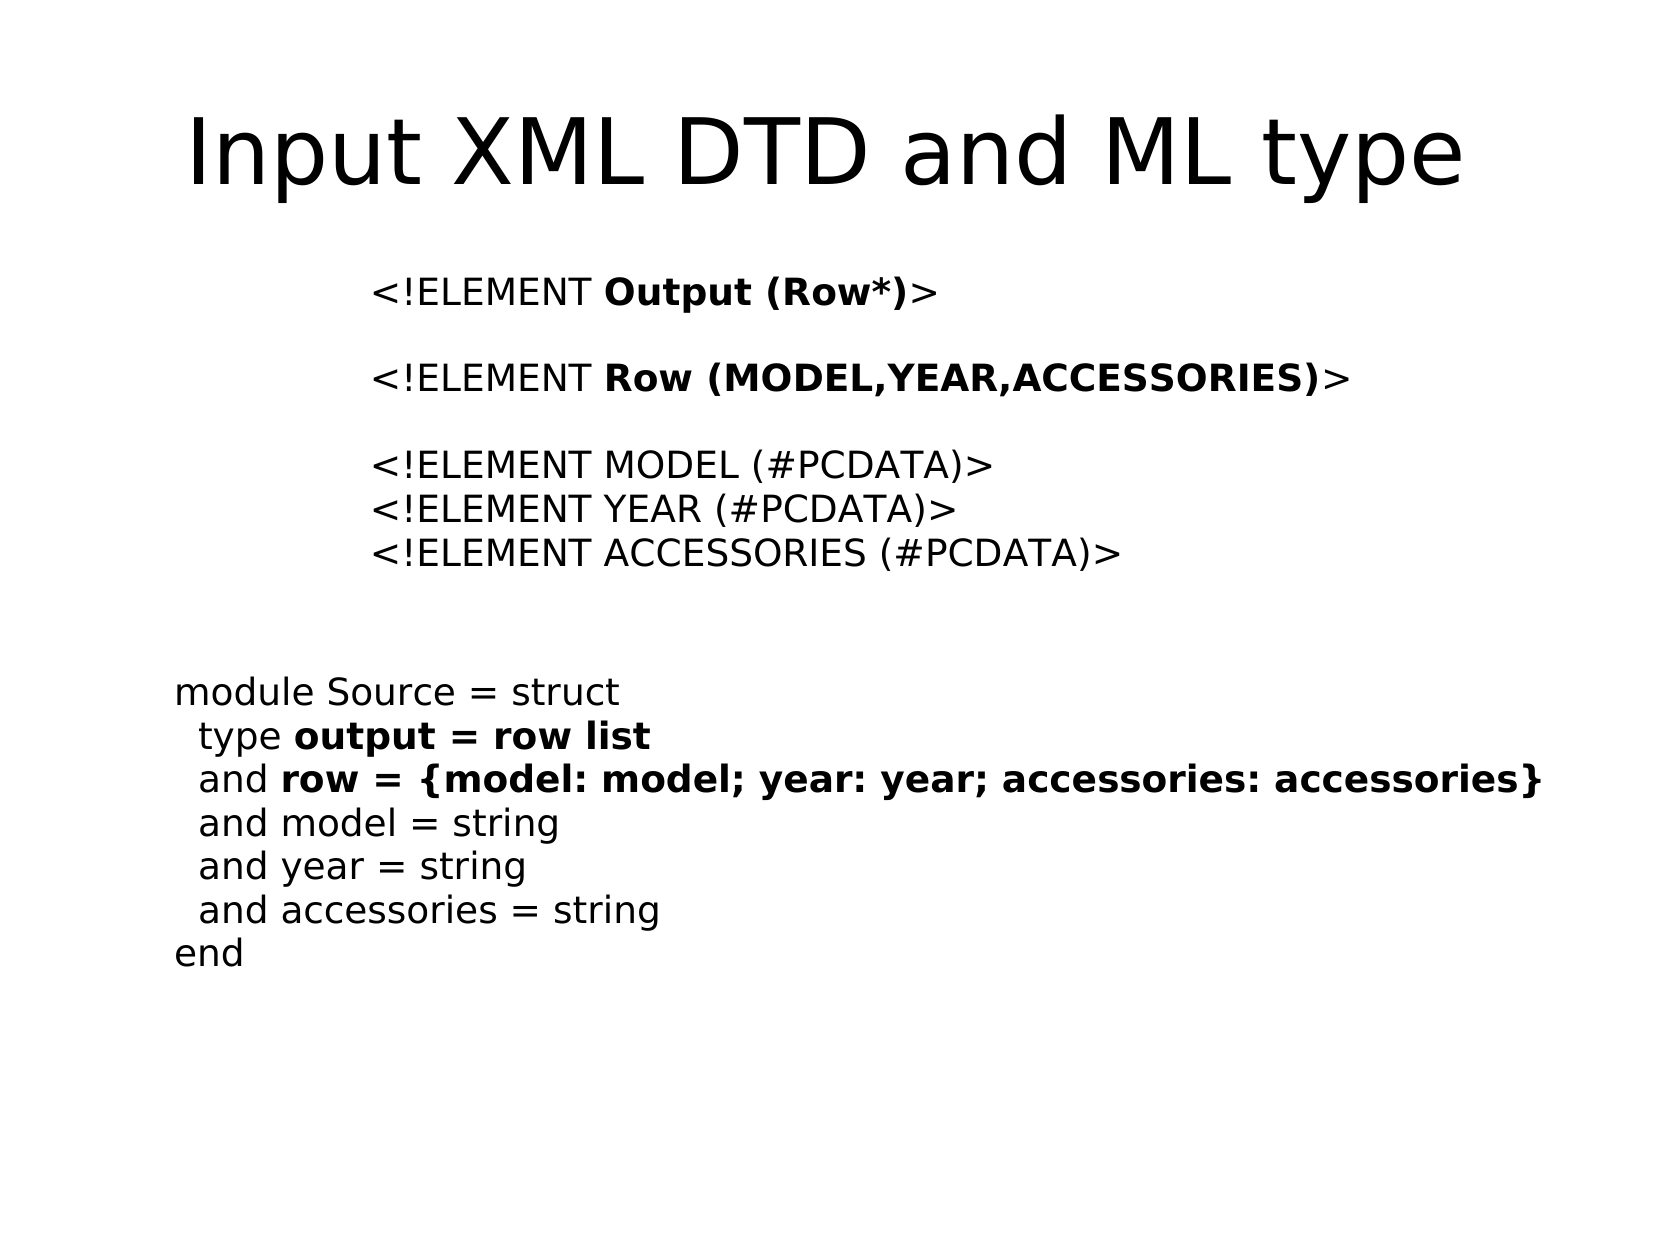

# Input XML DTD and ML type
<!ELEMENT Output (Row*)>
<!ELEMENT Row (MODEL,YEAR,ACCESSORIES)>
<!ELEMENT MODEL (#PCDATA)>
<!ELEMENT YEAR (#PCDATA)>
<!ELEMENT ACCESSORIES (#PCDATA)>
module Source = struct
 type output = row list
 and row = {model: model; year: year; accessories: accessories}
 and model = string
 and year = string
 and accessories = string
end